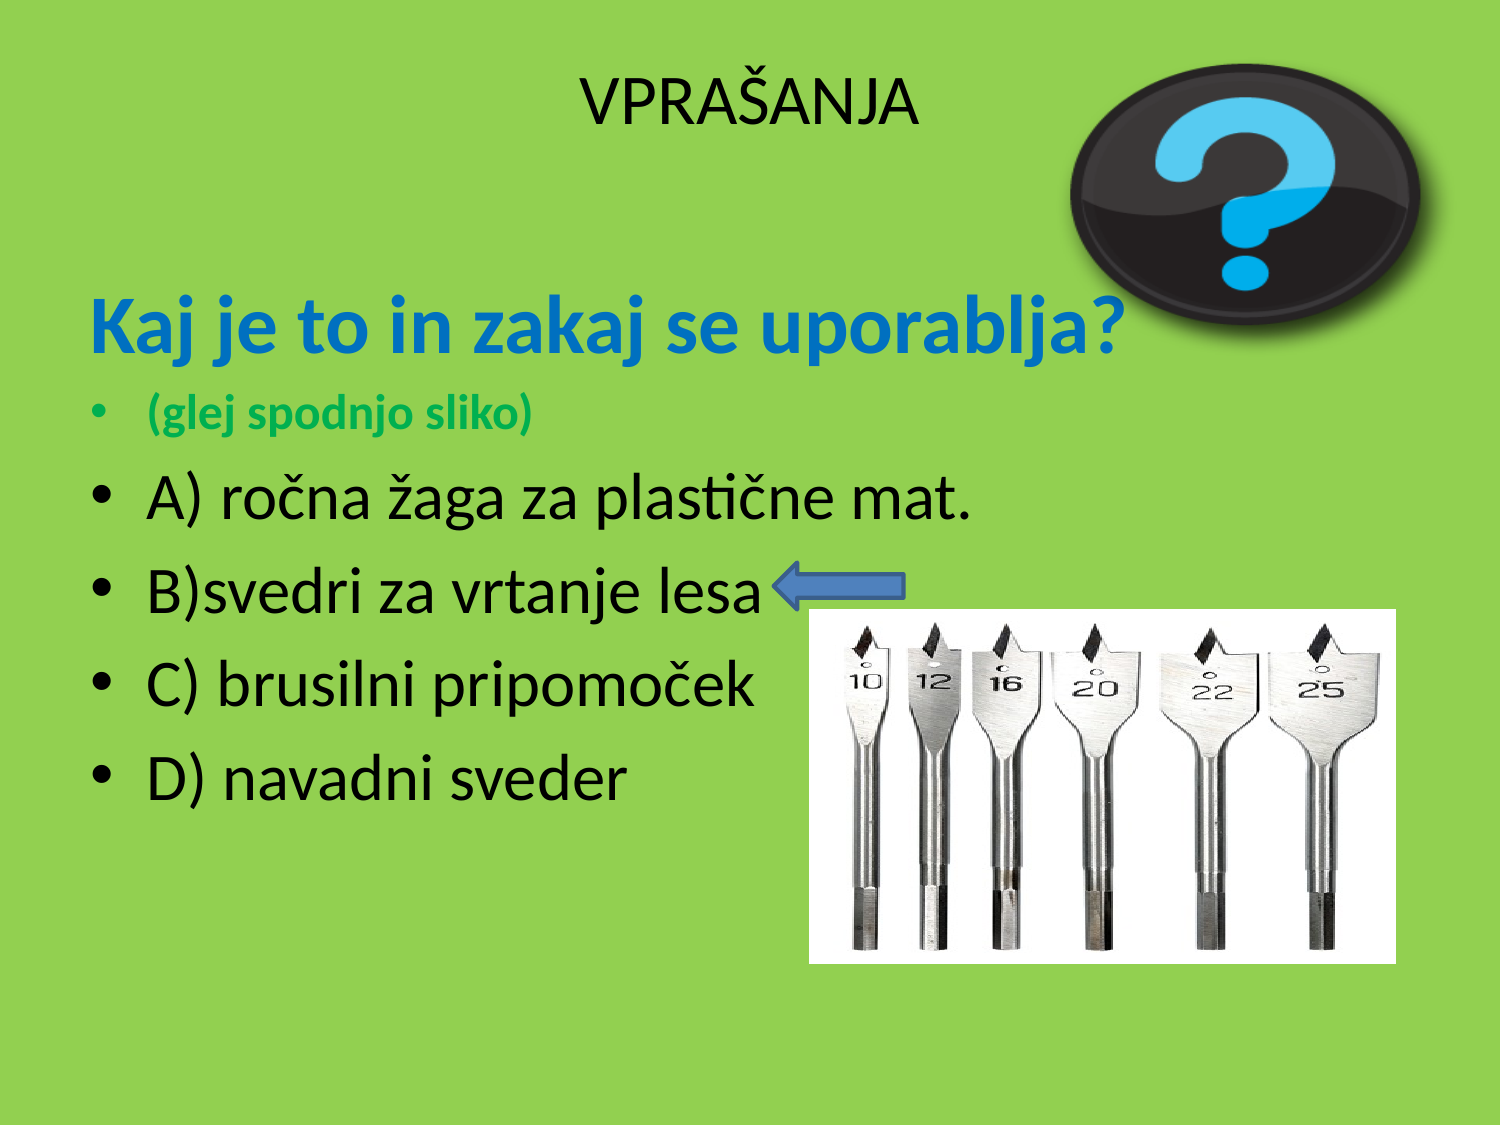

# VPRAŠANJA
Kaj je to in zakaj se uporablja?
(glej spodnjo sliko)
A) ročna žaga za plastične mat.
B)svedri za vrtanje lesa
C) brusilni pripomoček
D) navadni sveder